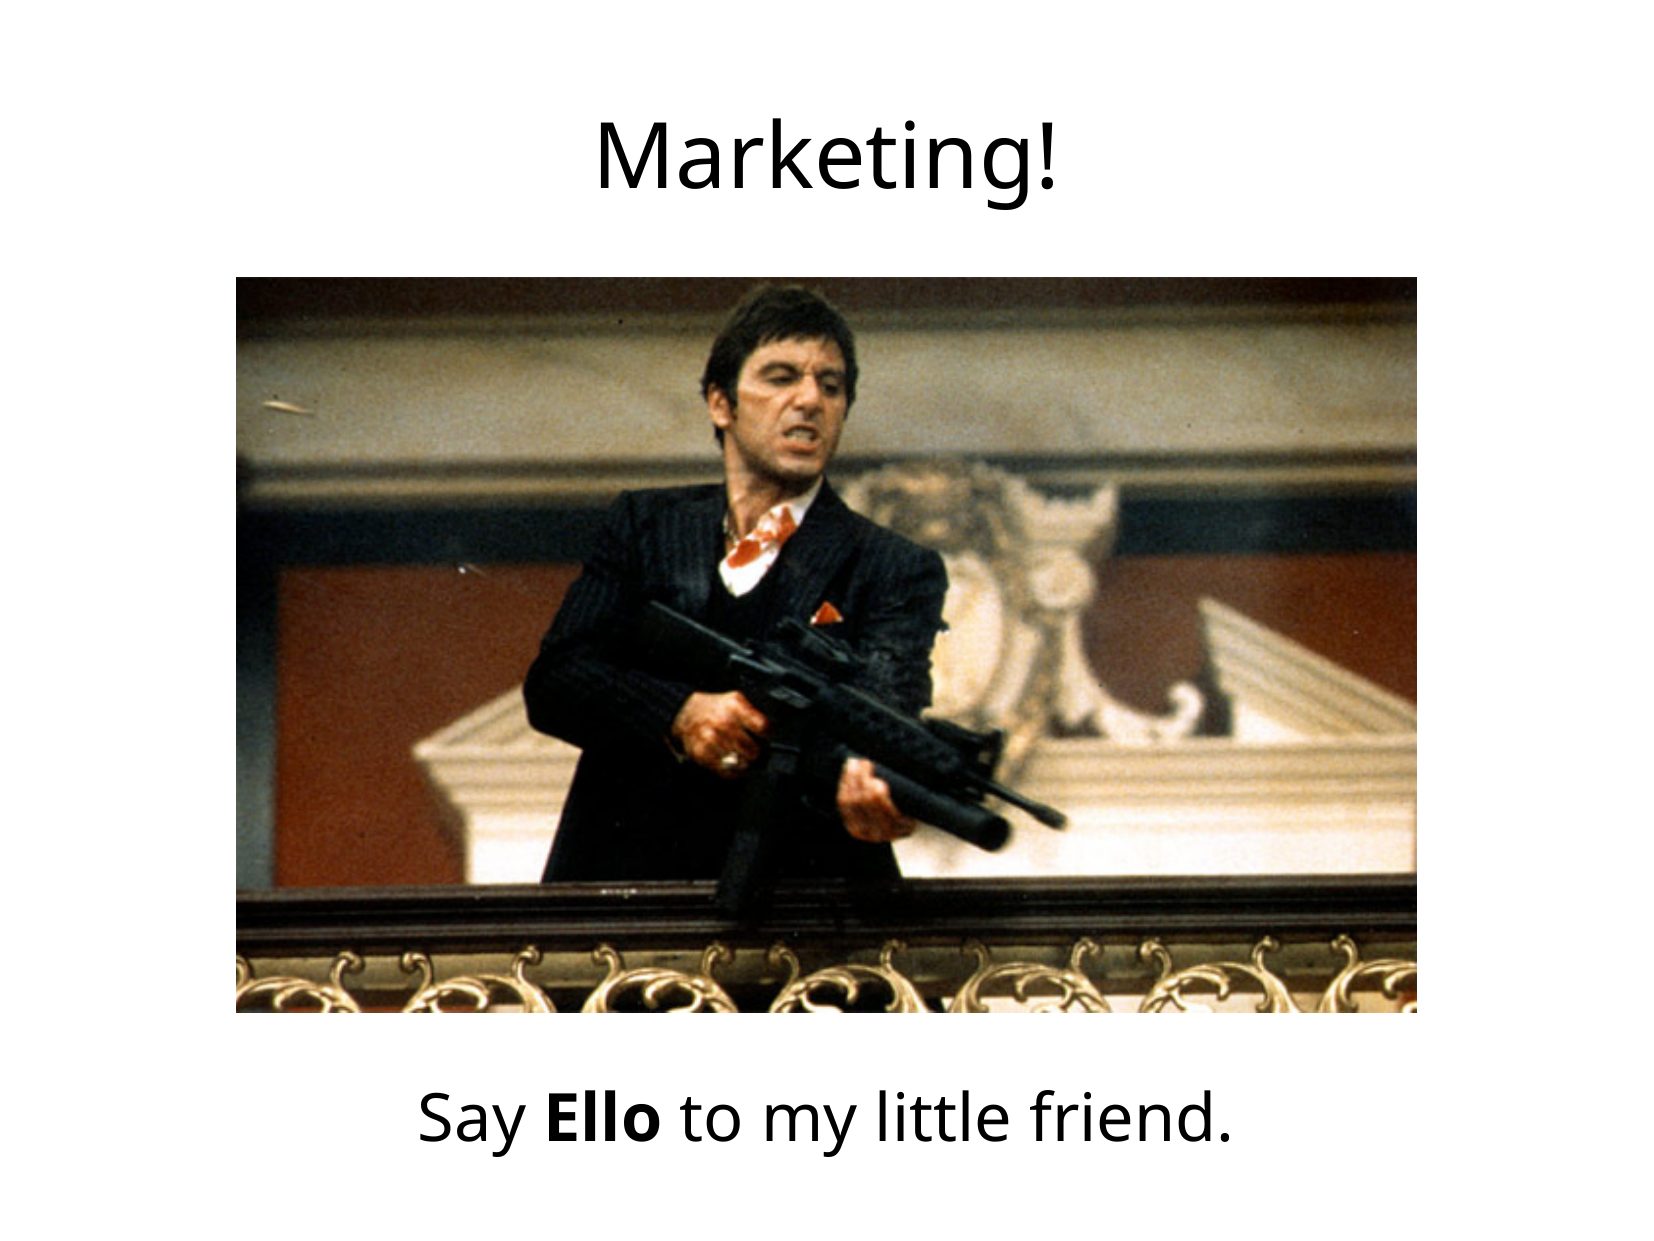

# Marketing!
Say Ello to my little friend.